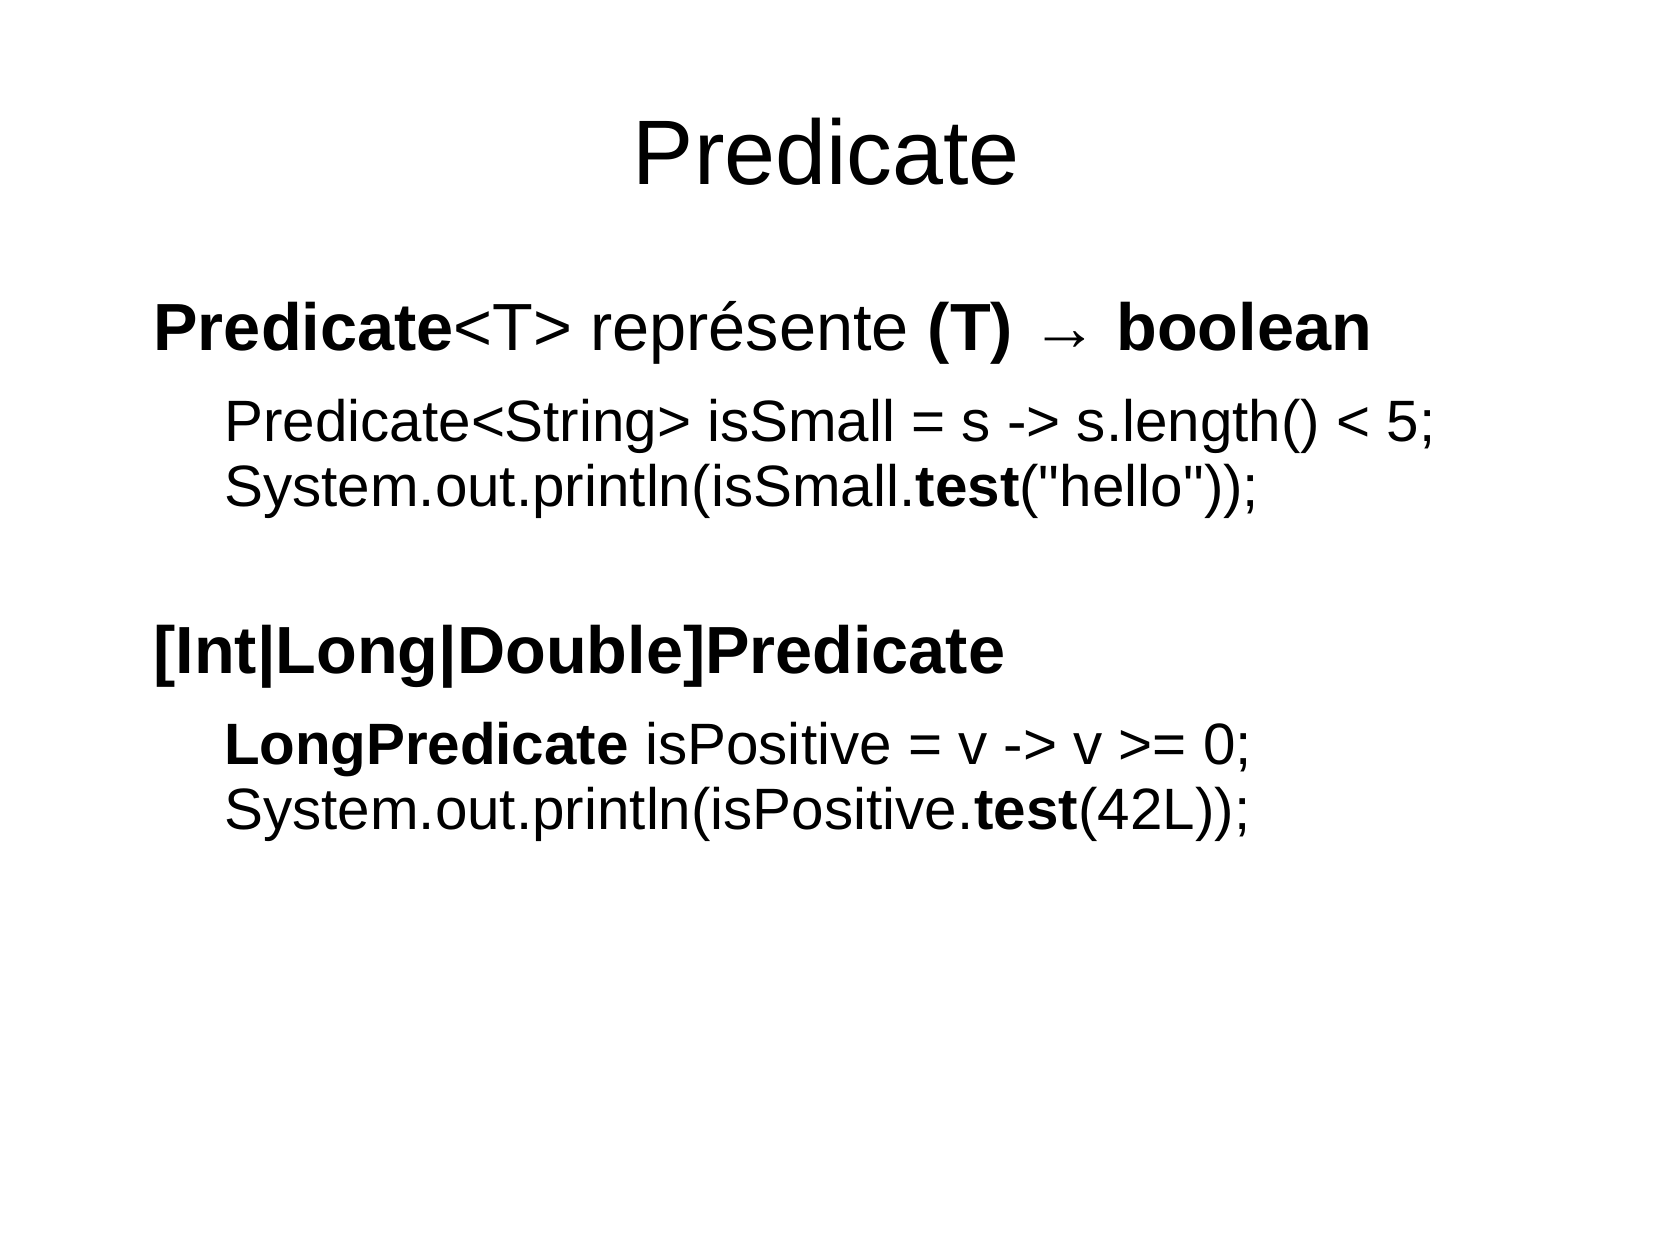

# Predicate
Predicate<T> représente (T) → boolean
Predicate<String> isSmall = s -> s.length() < 5;
System.out.println(isSmall.test("hello"));
[Int|Long|Double]Predicate
LongPredicate isPositive = v -> v >= 0;
System.out.println(isPositive.test(42L));